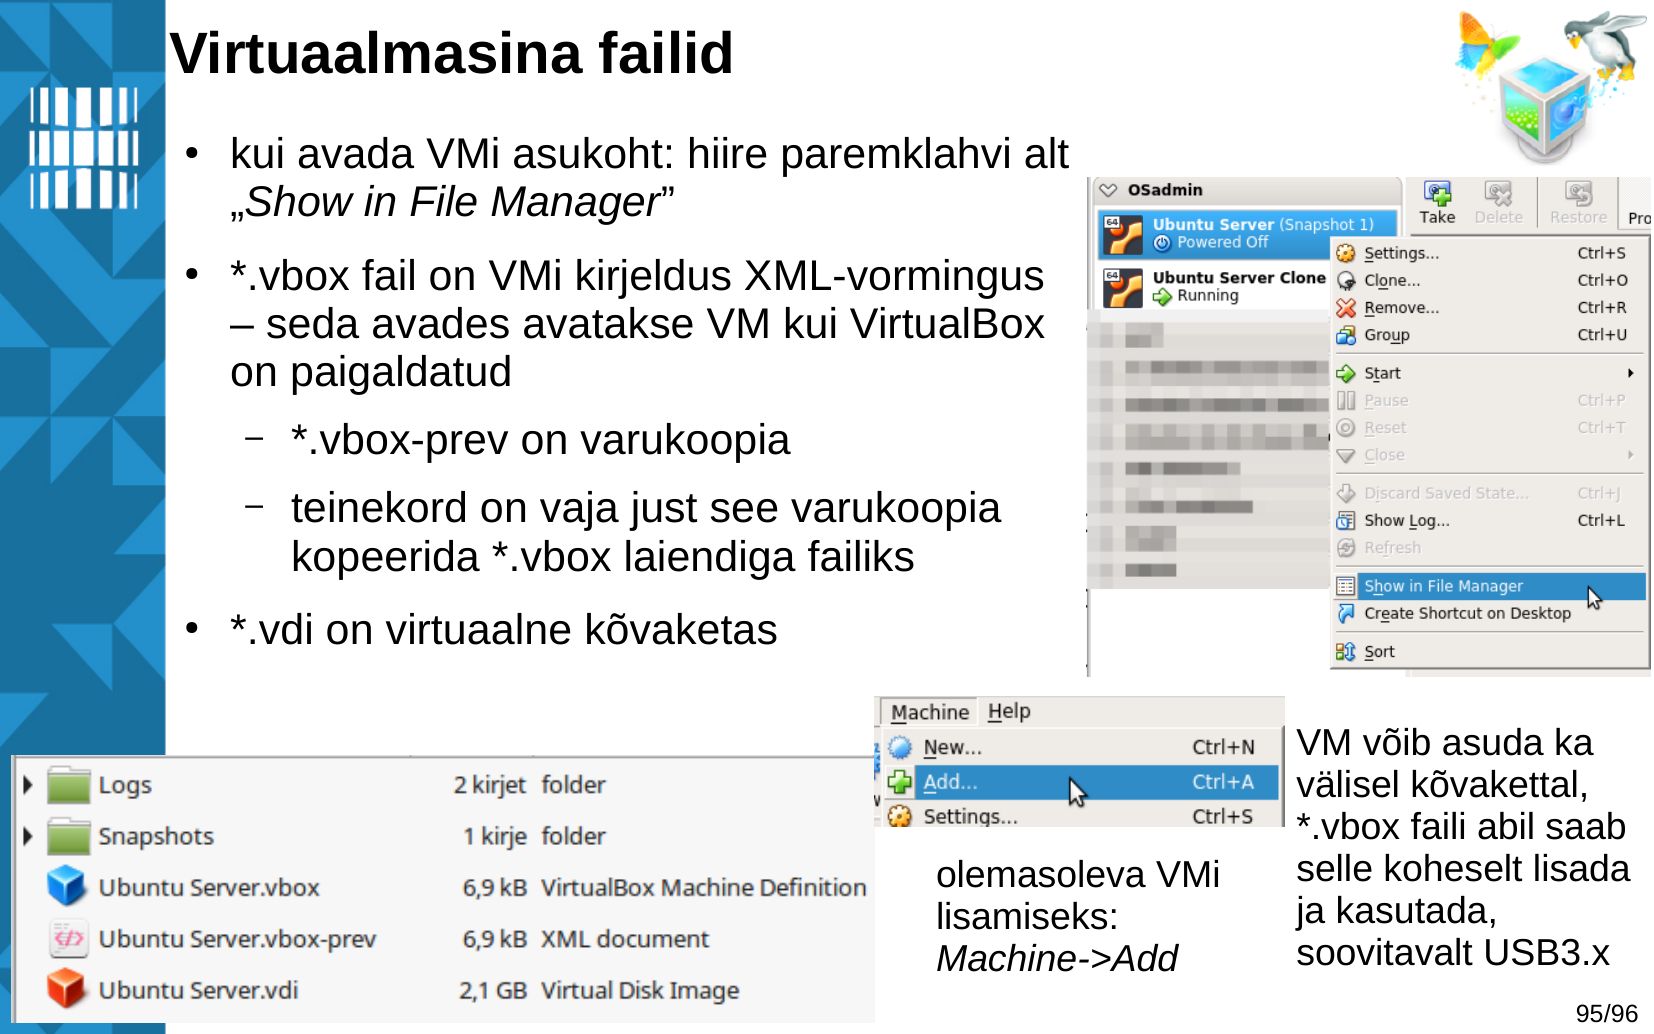

# Virtuaalmasina failid
kui avada VMi asukoht: hiire paremklahvi alt „Show in File Manager”
*.vbox fail on VMi kirjeldus XML-vormingus – seda avades avatakse VM kui VirtualBox on paigaldatud
*.vbox-prev on varukoopia
teinekord on vaja just see varukoopia kopeerida *.vbox laiendiga failiks
*.vdi on virtuaalne kõvaketas
VM võib asuda ka välisel kõvakettal, *.vbox faili abil saab selle koheselt lisada ja kasutada, soovitavalt USB3.x
olemasoleva VMi lisamiseks:
Machine->Add